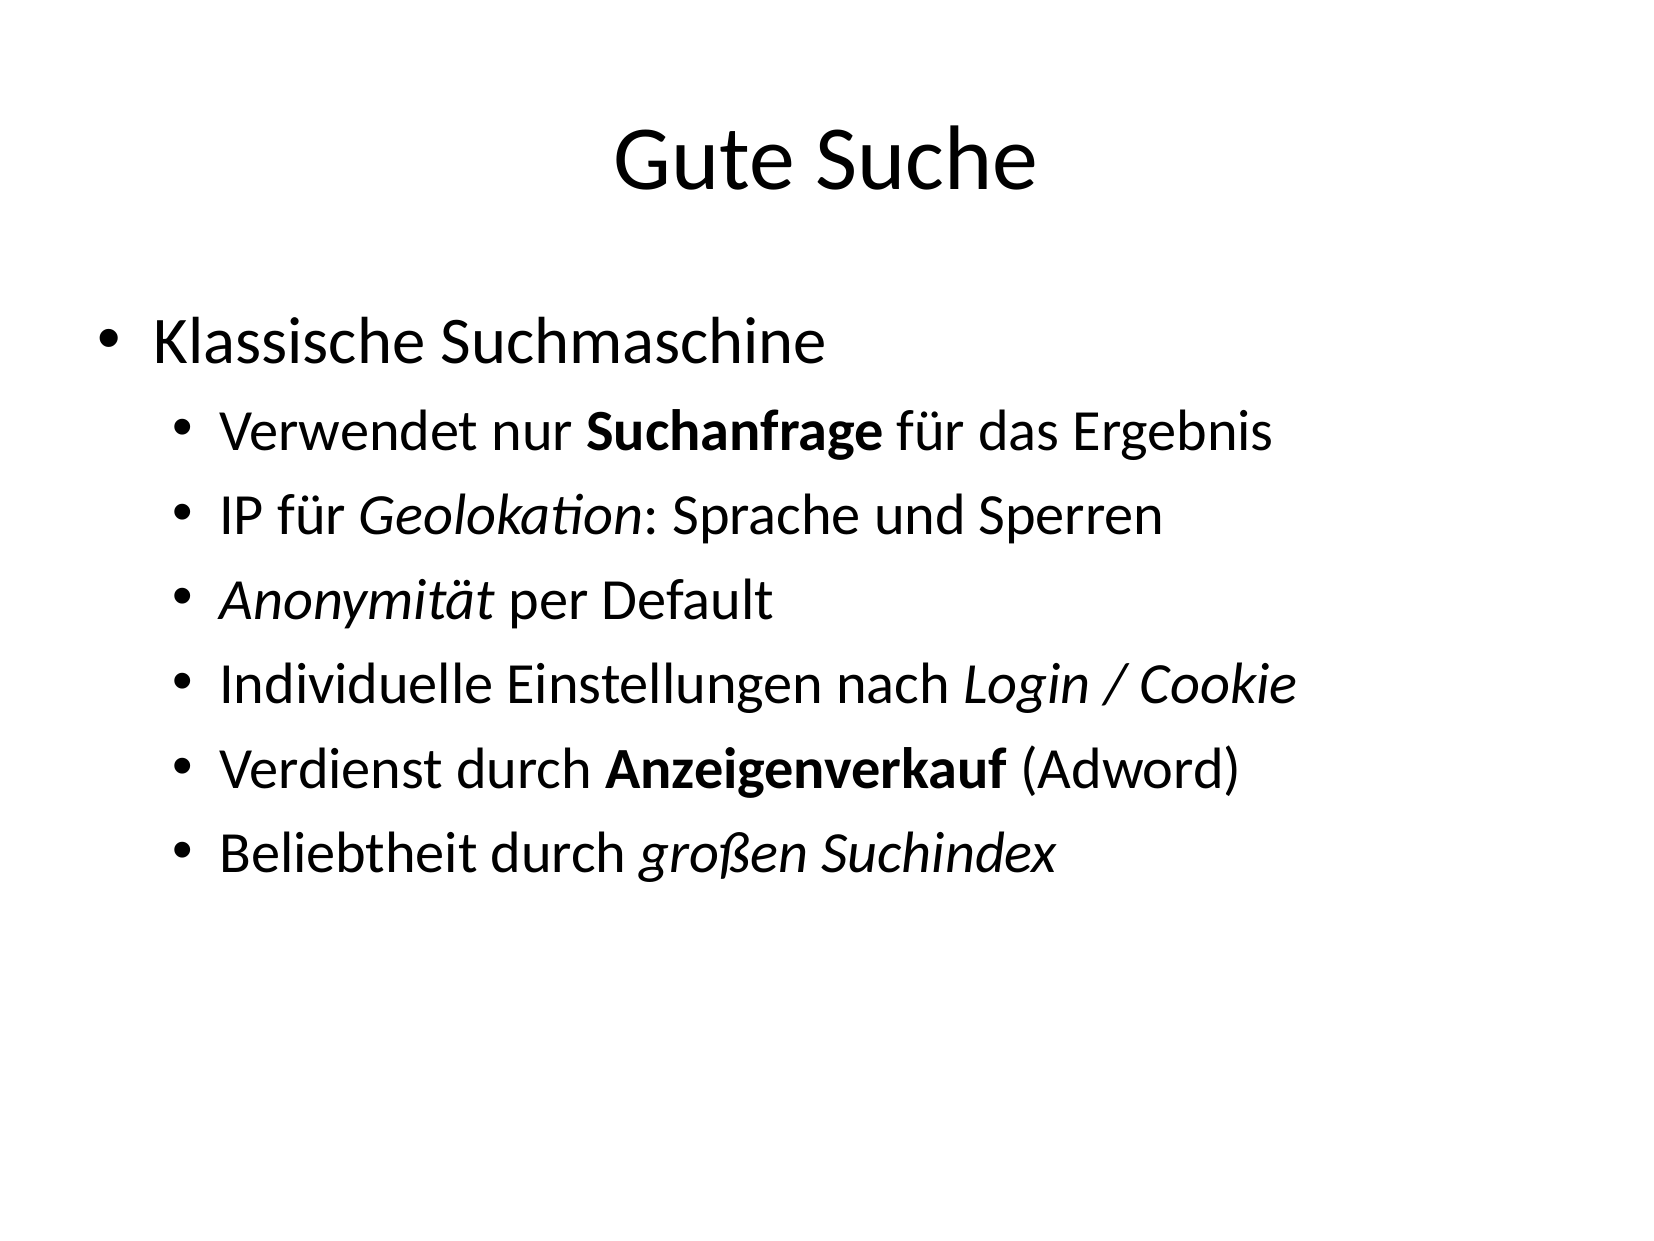

# Gute Suche
Klassische Suchmaschine
Verwendet nur Suchanfrage für das Ergebnis
IP für Geolokation: Sprache und Sperren
Anonymität per Default
Individuelle Einstellungen nach Login / Cookie
Verdienst durch Anzeigenverkauf (Adword)
Beliebtheit durch großen Suchindex